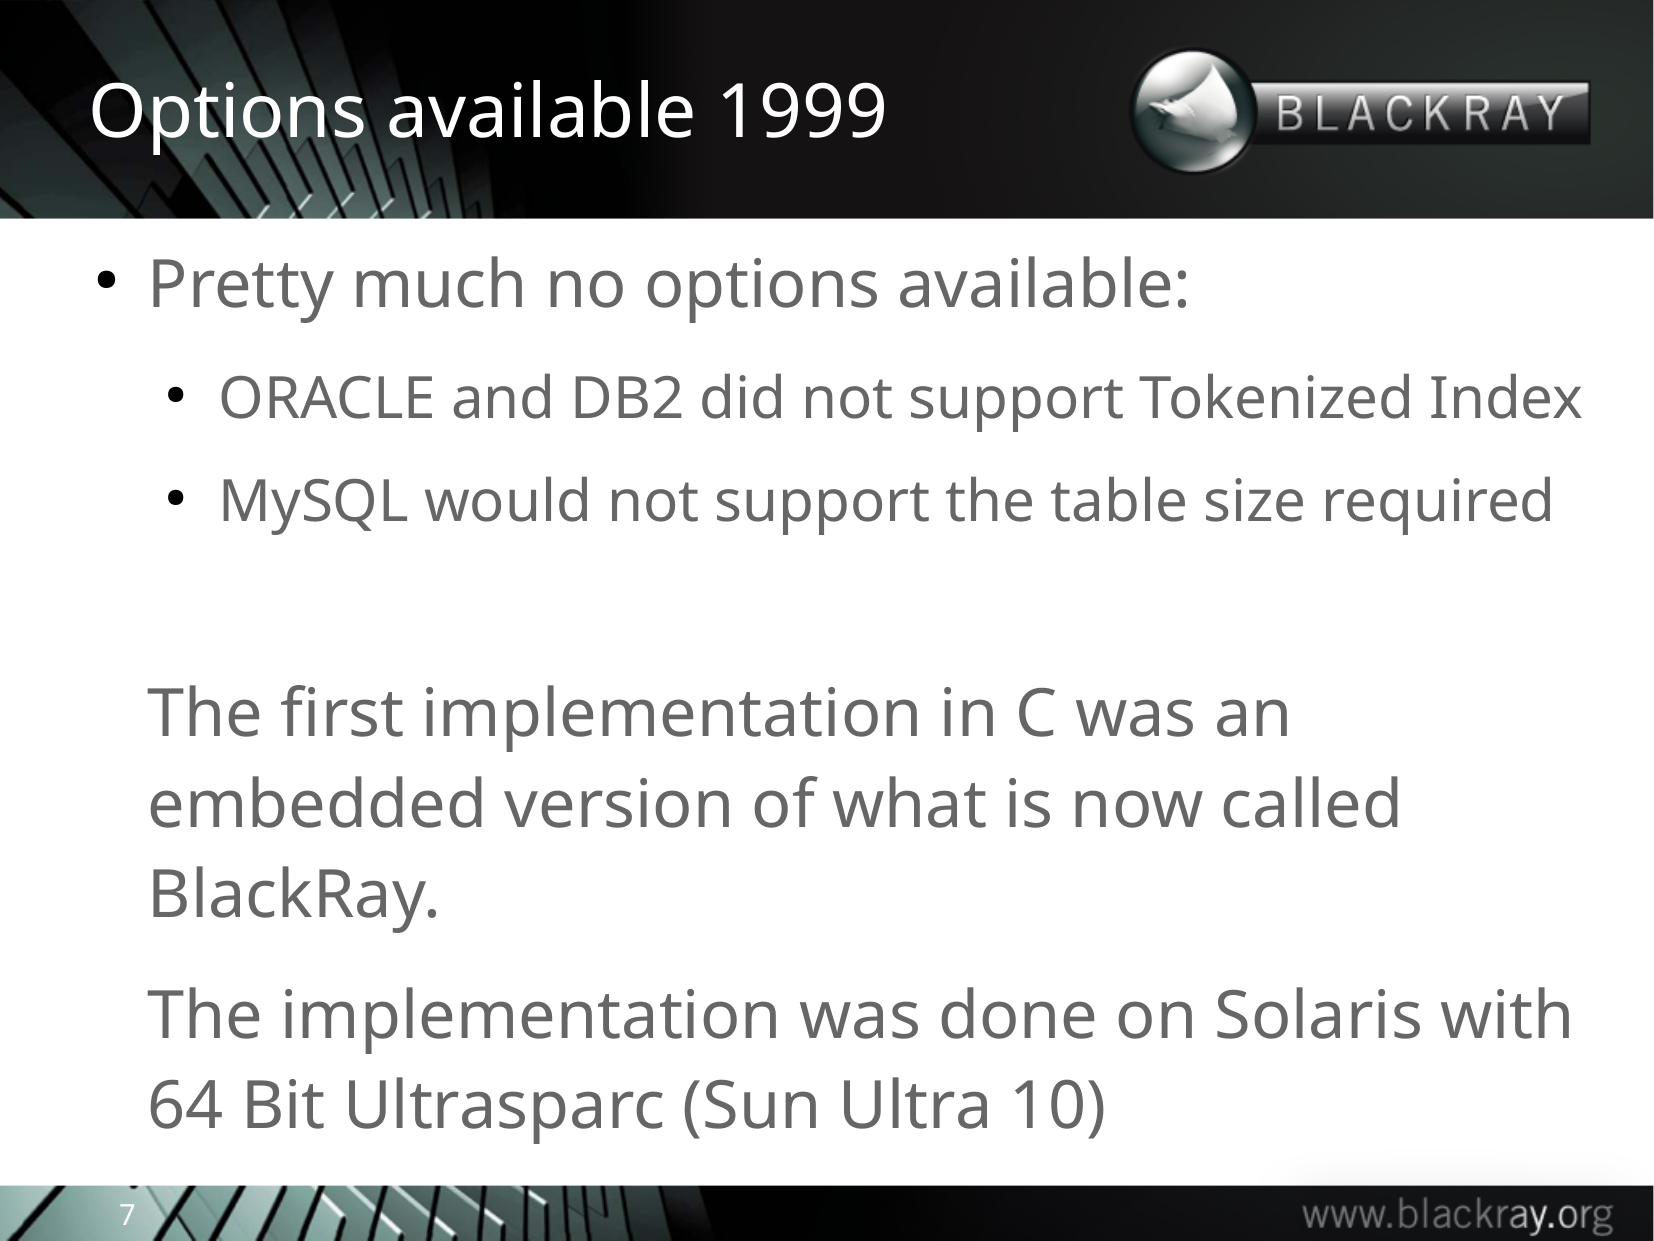

# Options available 1999
Pretty much no options available:
ORACLE and DB2 did not support Tokenized Index
MySQL would not support the table size required
The first implementation in C was an embedded version of what is now called BlackRay.
The implementation was done on Solaris with 64 Bit Ultrasparc (Sun Ultra 10)